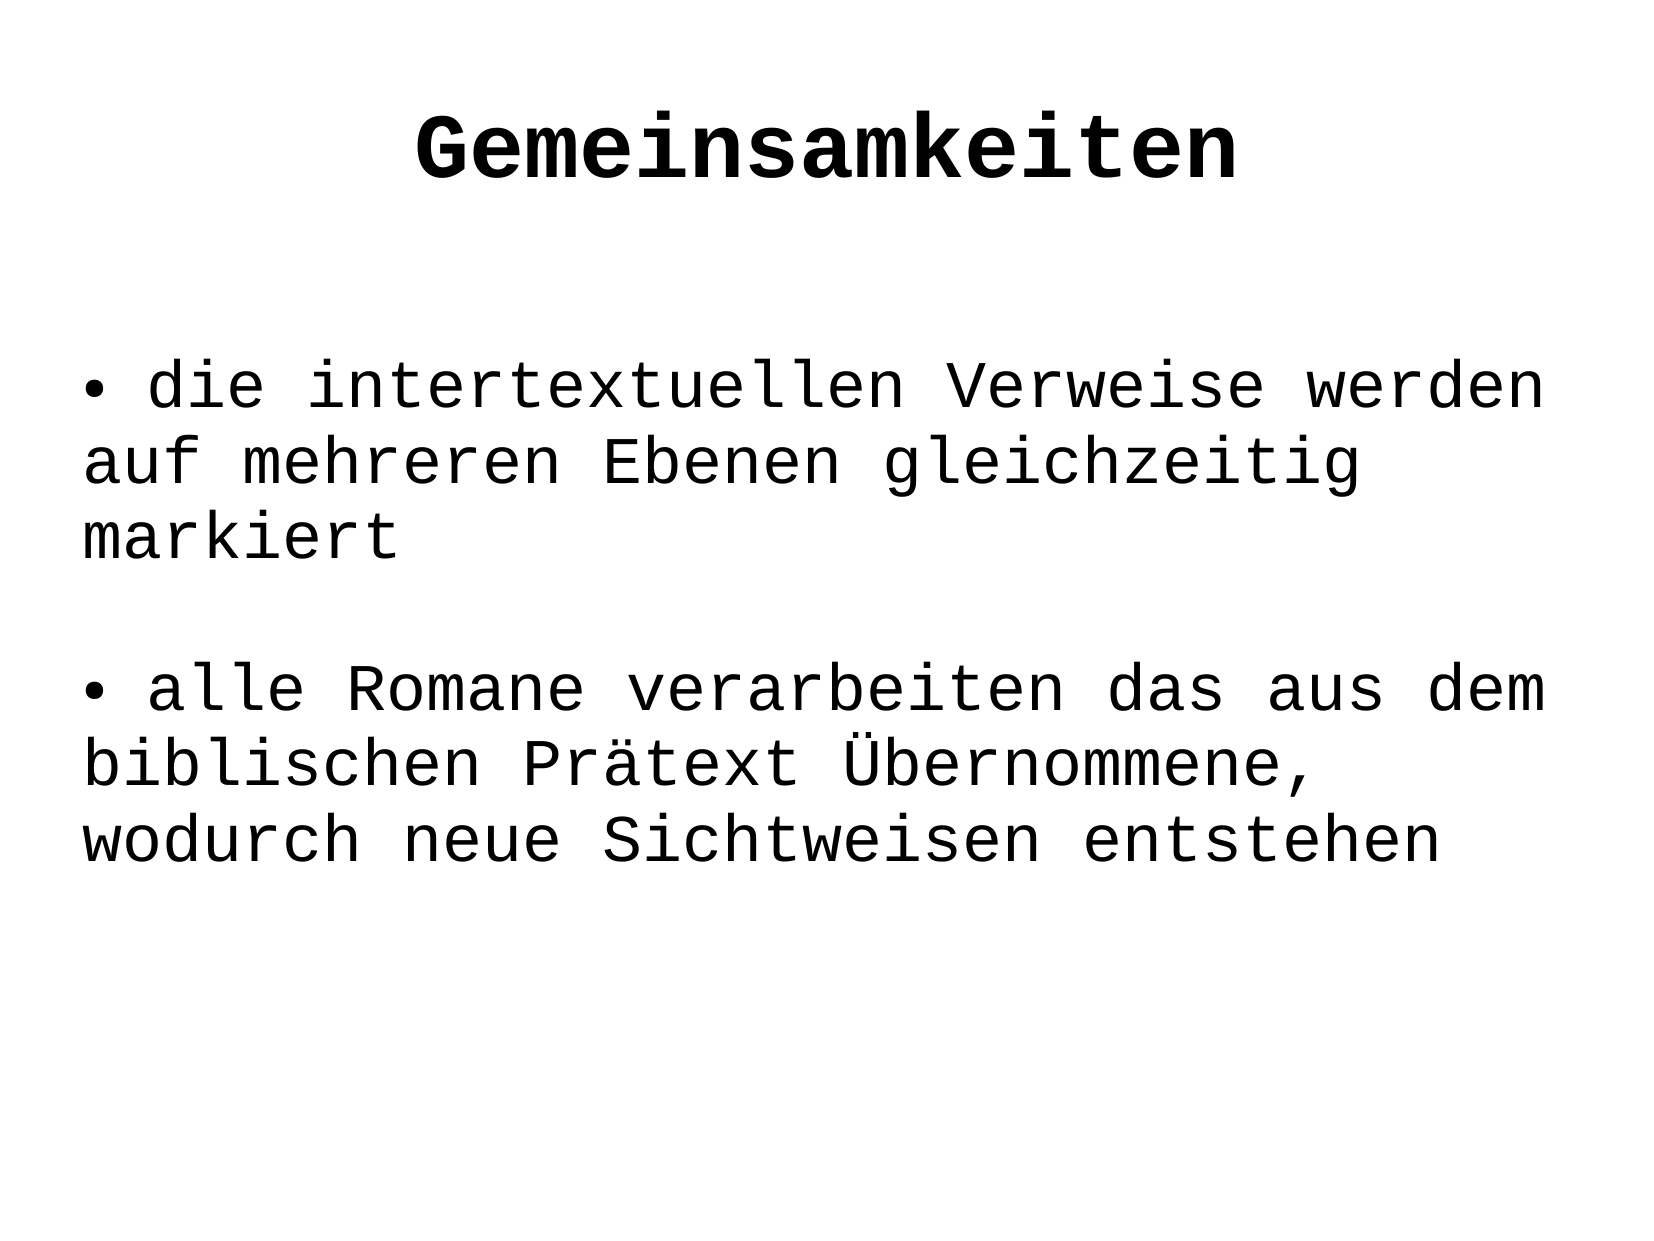

# Gemeinsamkeiten
 die intertextuellen Verweise werden auf mehreren Ebenen gleichzeitig markiert
 alle Romane verarbeiten das aus dem biblischen Prätext Übernommene, wodurch neue Sichtweisen entstehen